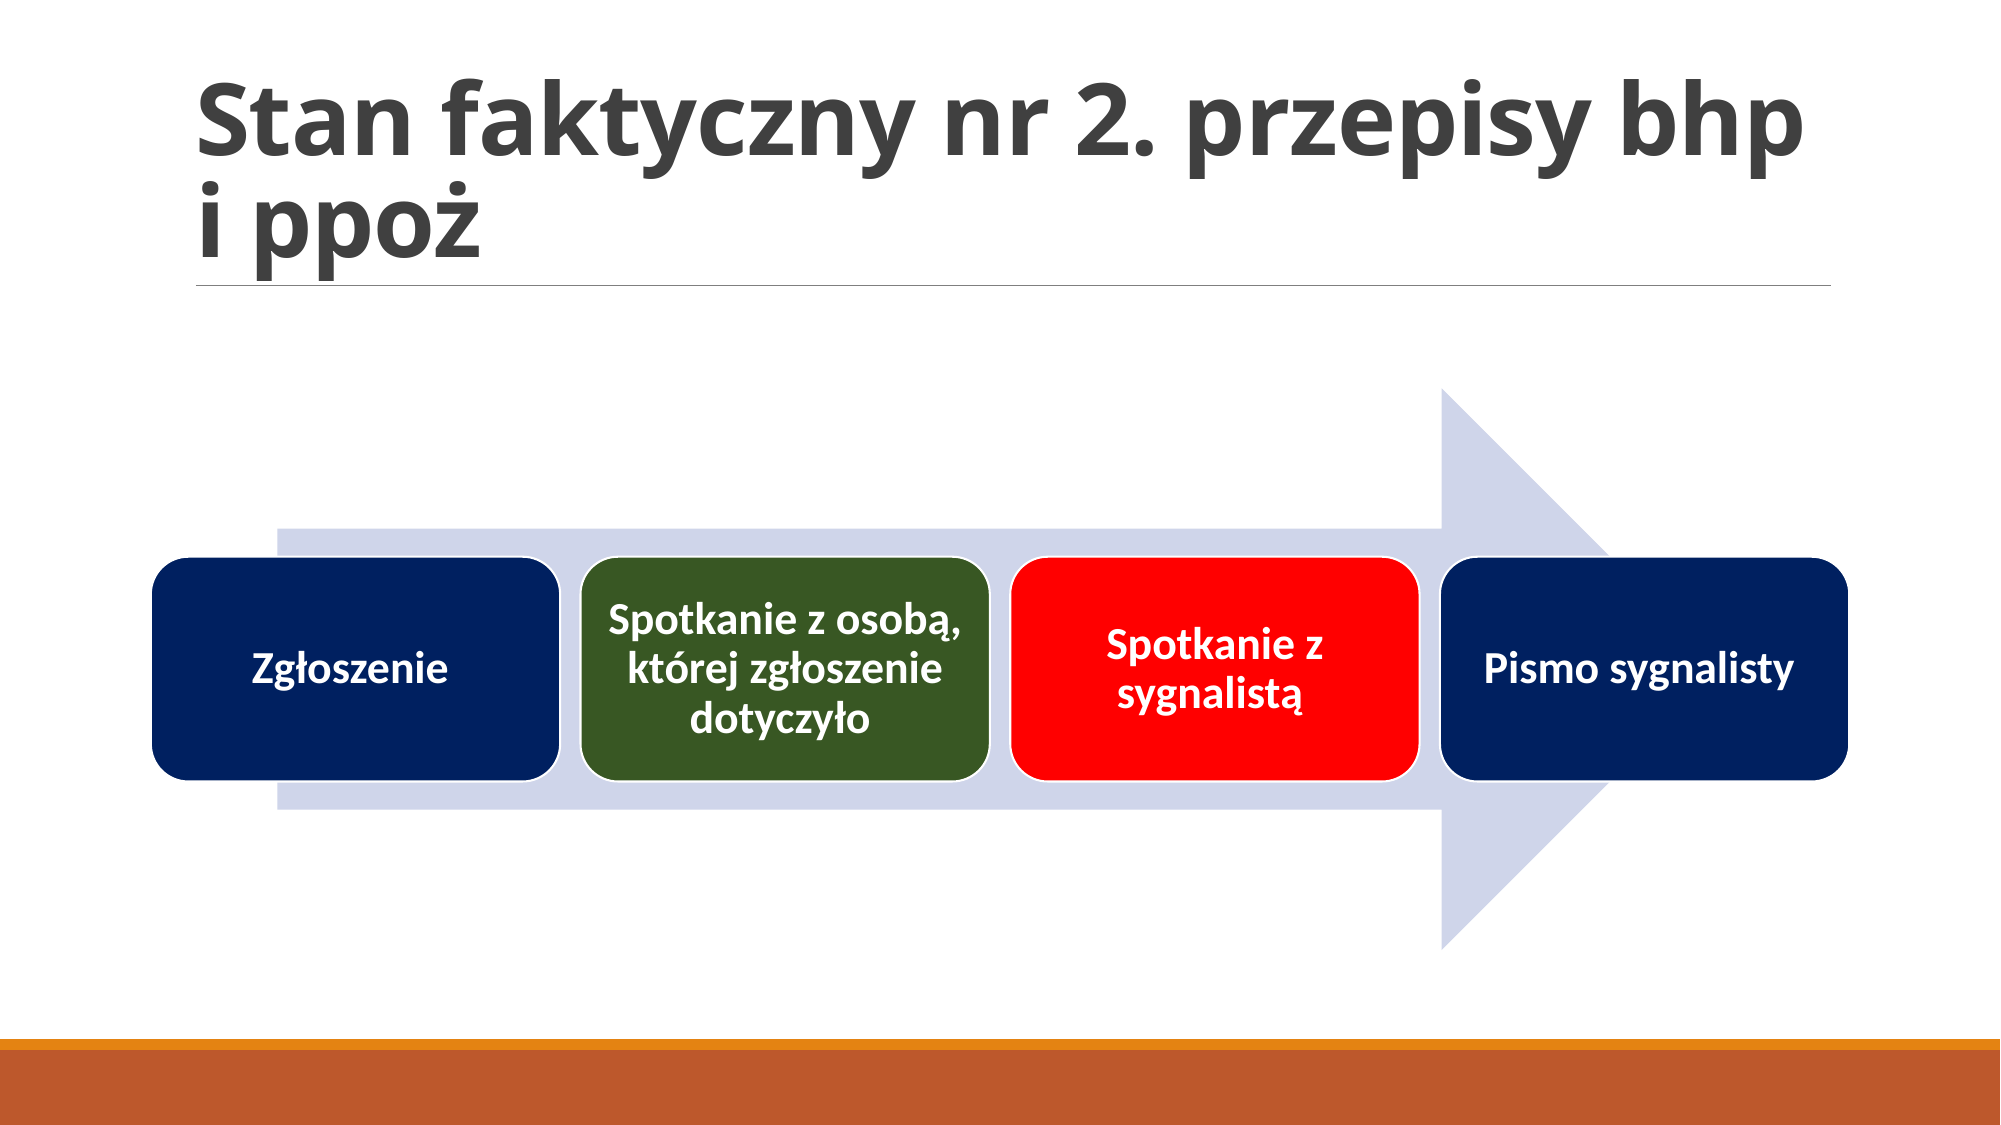

# Stan faktyczny nr 2. przepisy bhp i ppoż
Zgłoszenie
Spotkanie z osobą, której zgłoszenie dotyczyło
Spotkanie z sygnalistą
Pismo sygnalisty